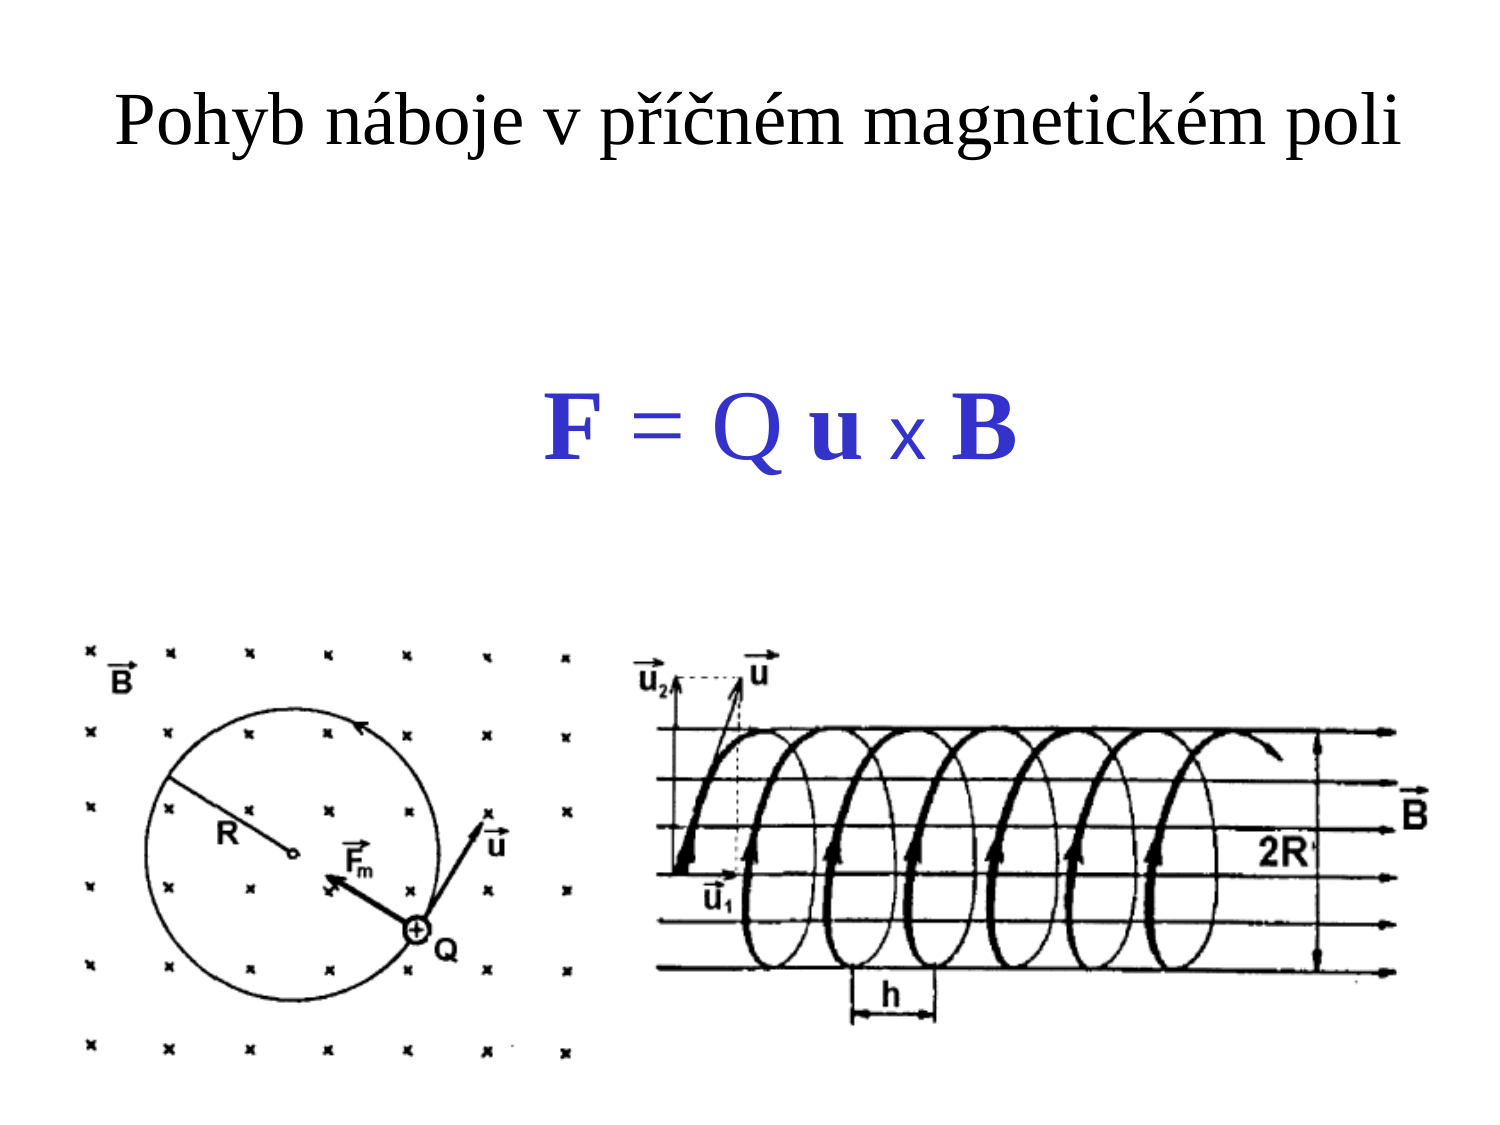

Pohyb náboje v příčném magnetickém poli
 F = Q u x B